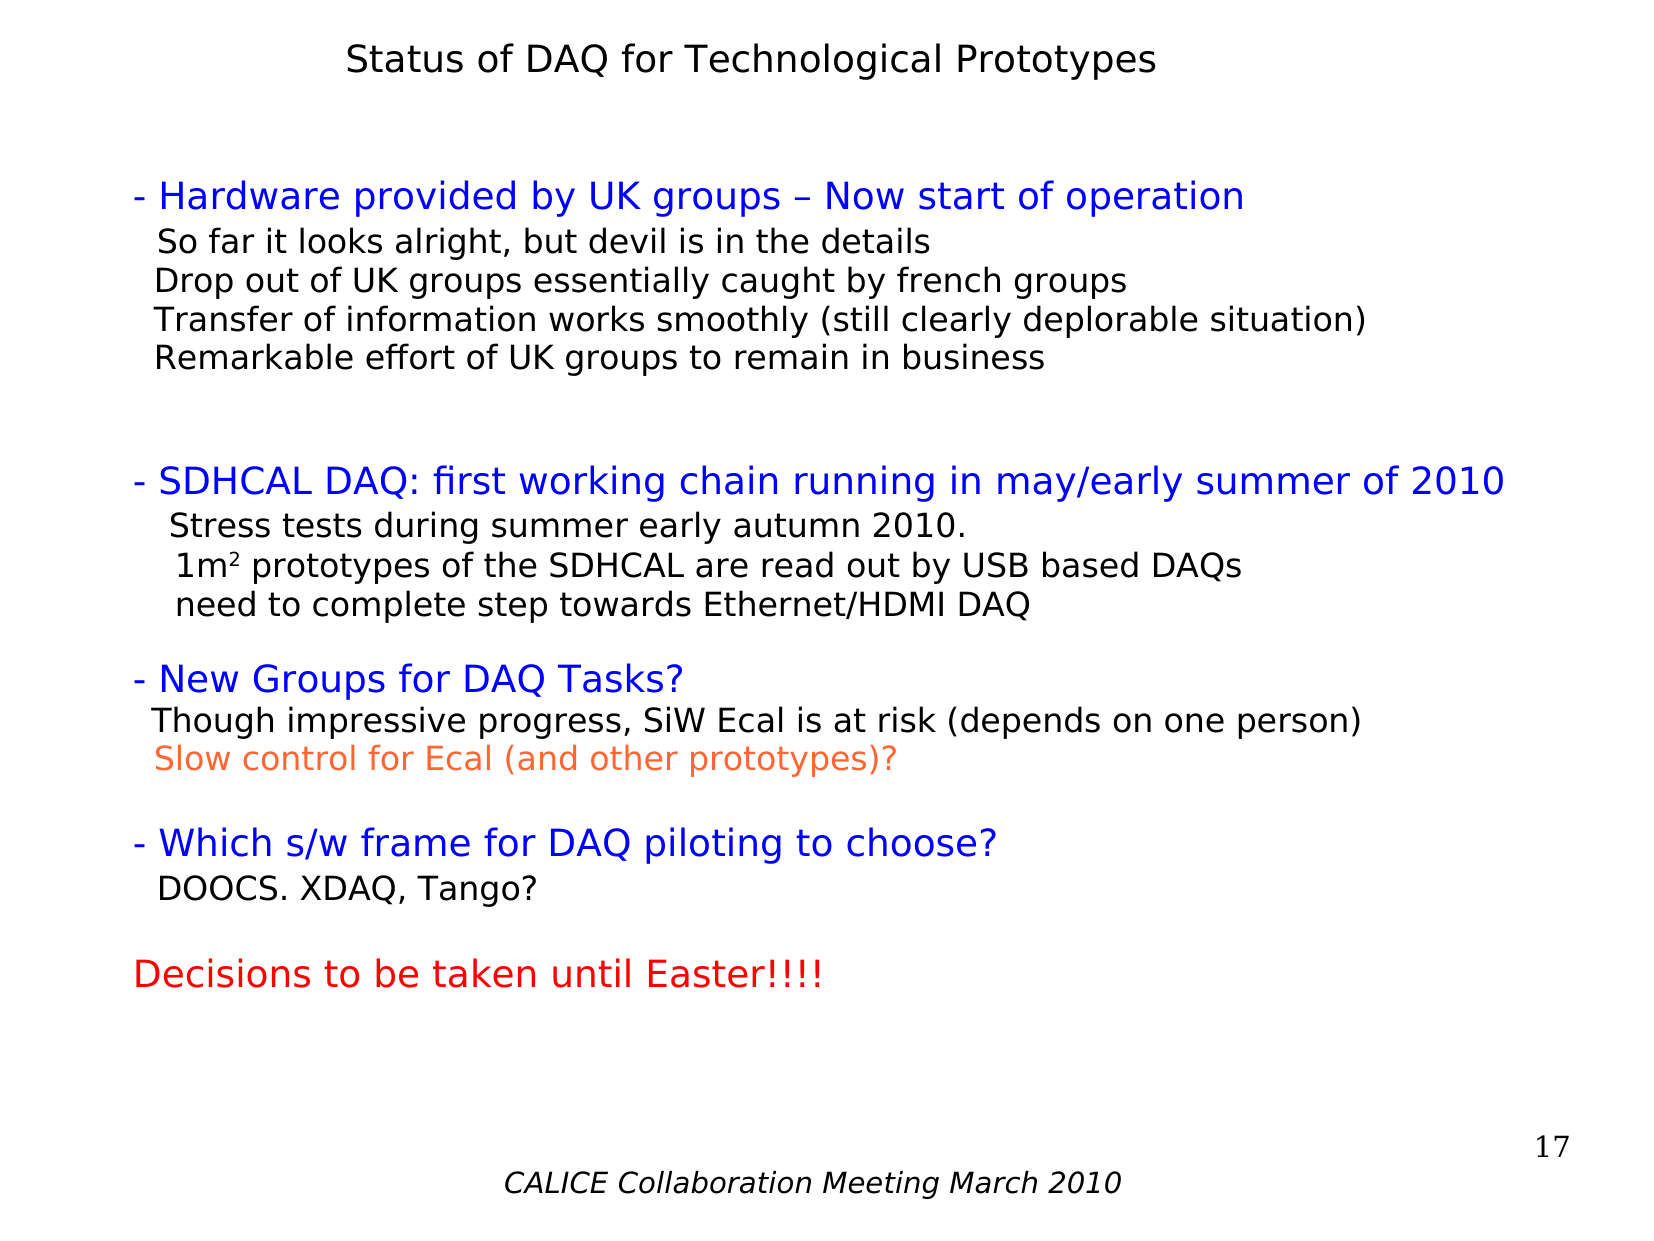

Status of DAQ for Technological Prototypes
- Hardware provided by UK groups – Now start of operation
 So far it looks alright, but devil is in the details
 Drop out of UK groups essentially caught by french groups
 Transfer of information works smoothly (still clearly deplorable situation)
 Remarkable effort of UK groups to remain in business
- SDHCAL DAQ: first working chain running in may/early summer of 2010
 Stress tests during summer early autumn 2010.
 1m2 prototypes of the SDHCAL are read out by USB based DAQs
 need to complete step towards Ethernet/HDMI DAQ
- New Groups for DAQ Tasks?
 Though impressive progress, SiW Ecal is at risk (depends on one person)
 Slow control for Ecal (and other prototypes)?
- Which s/w frame for DAQ piloting to choose?
 DOOCS. XDAQ, Tango?
Decisions to be taken until Easter!!!!
m
17